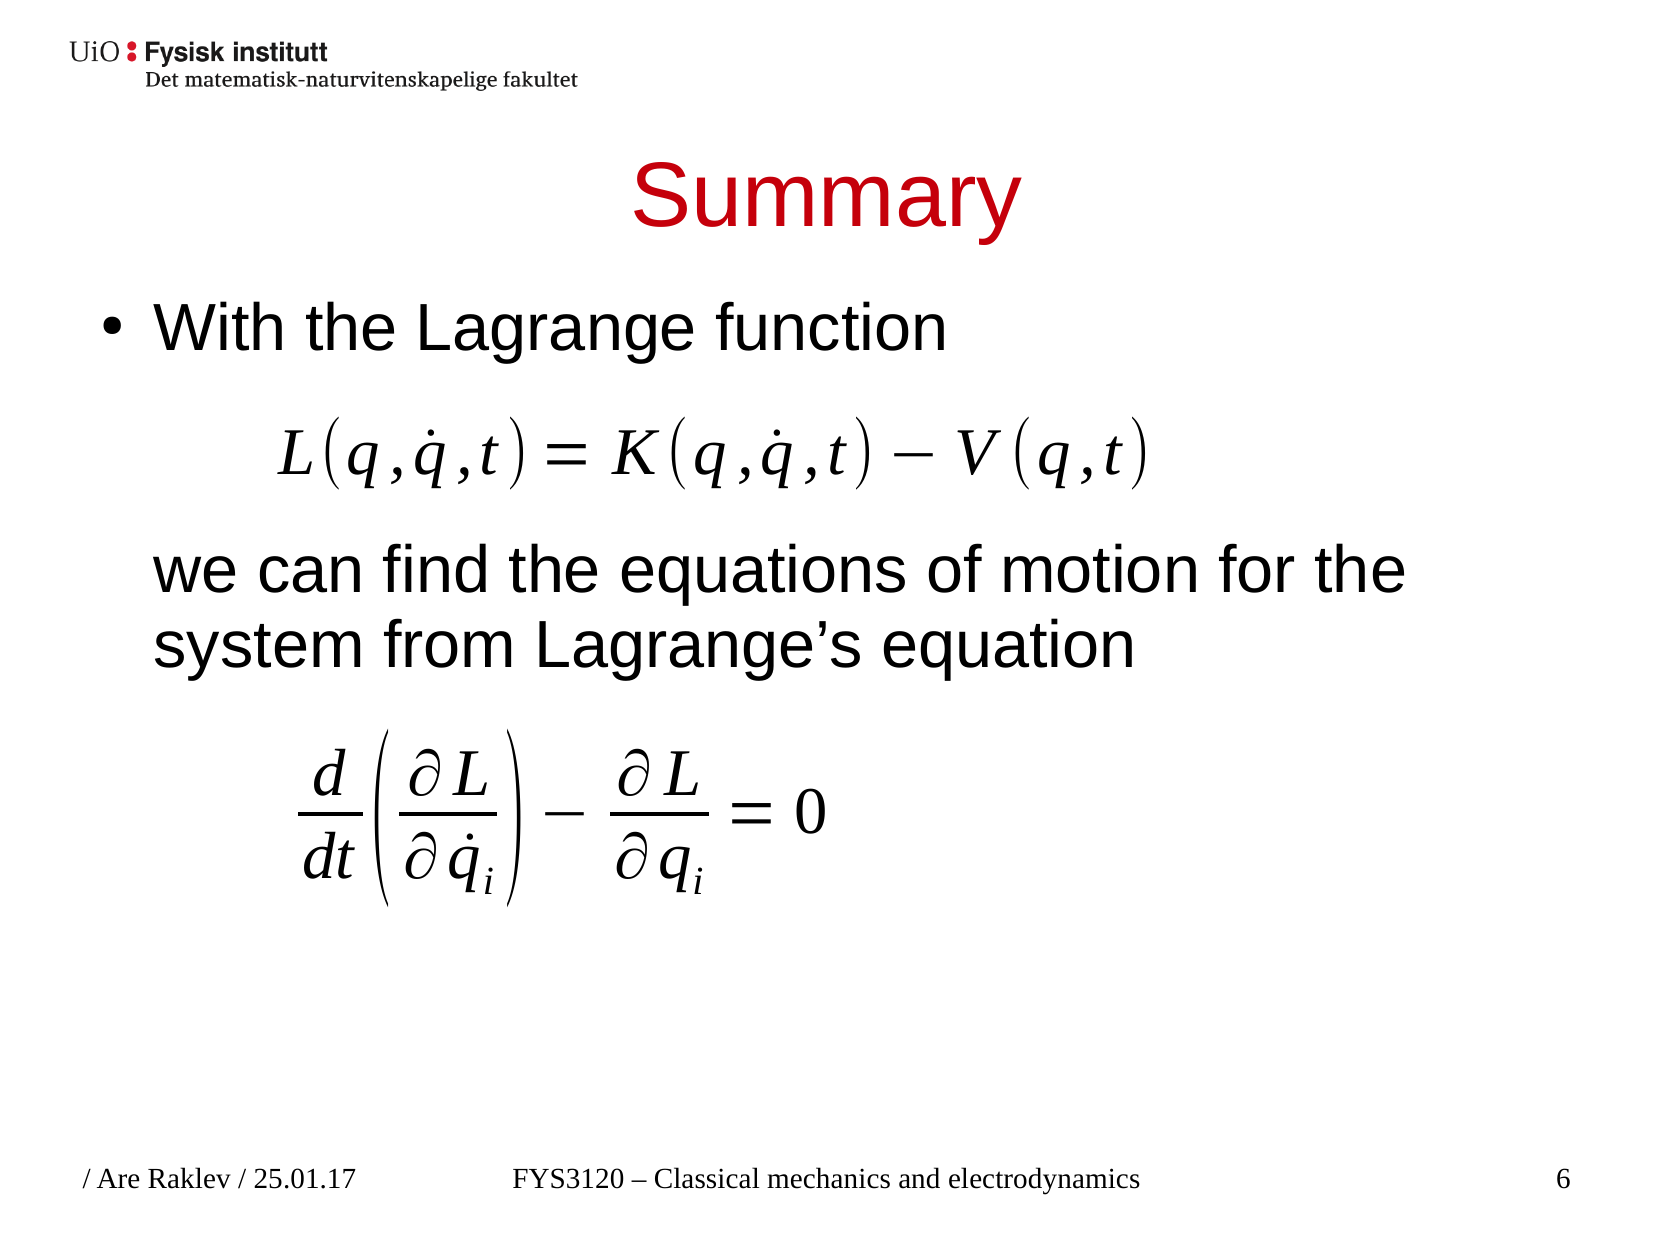

# Summary
With the Lagrange function
we can find the equations of motion for the system from Lagrange’s equation
/ Are Raklev / 25.01.17
FYS3120 – Classical mechanics and electrodynamics
6